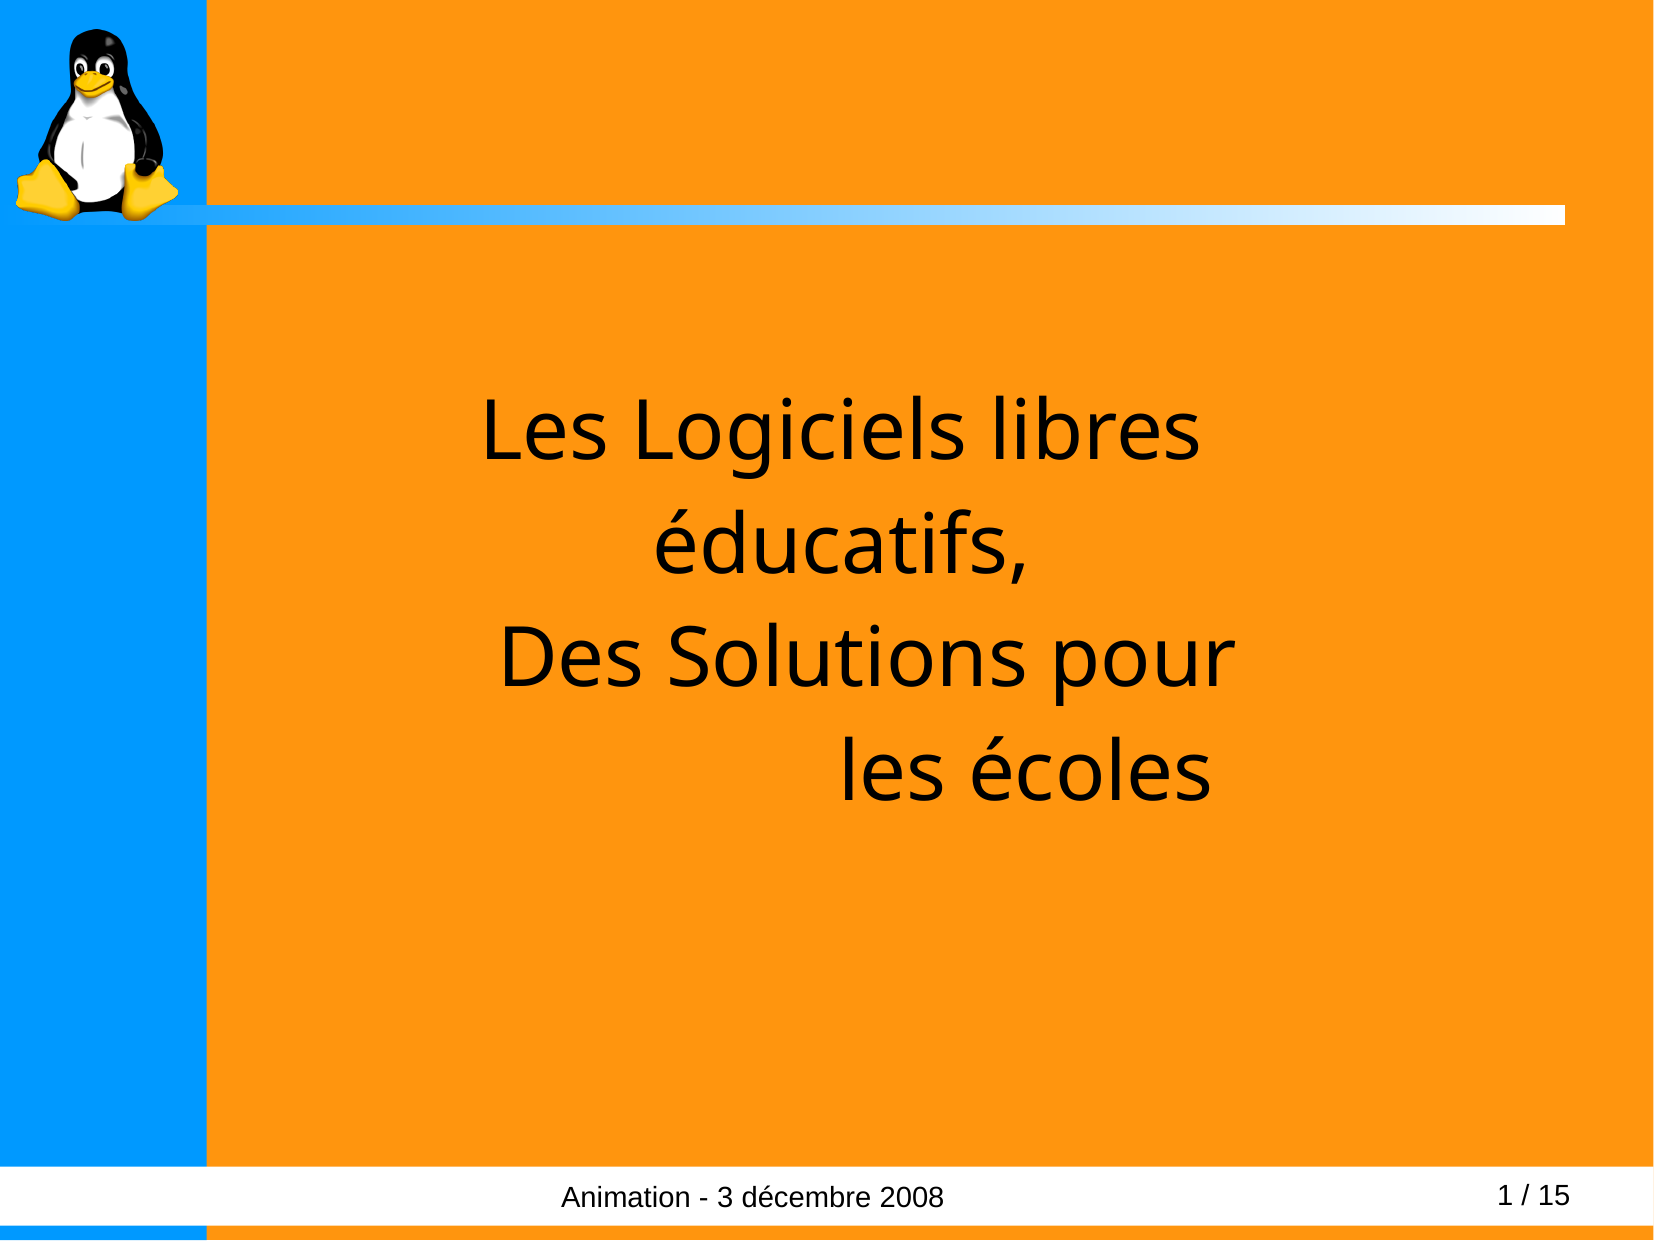

# Les Logiciels libres éducatifs, Des Solutions pour les écoles
1
Animation - 3 décembre 2008